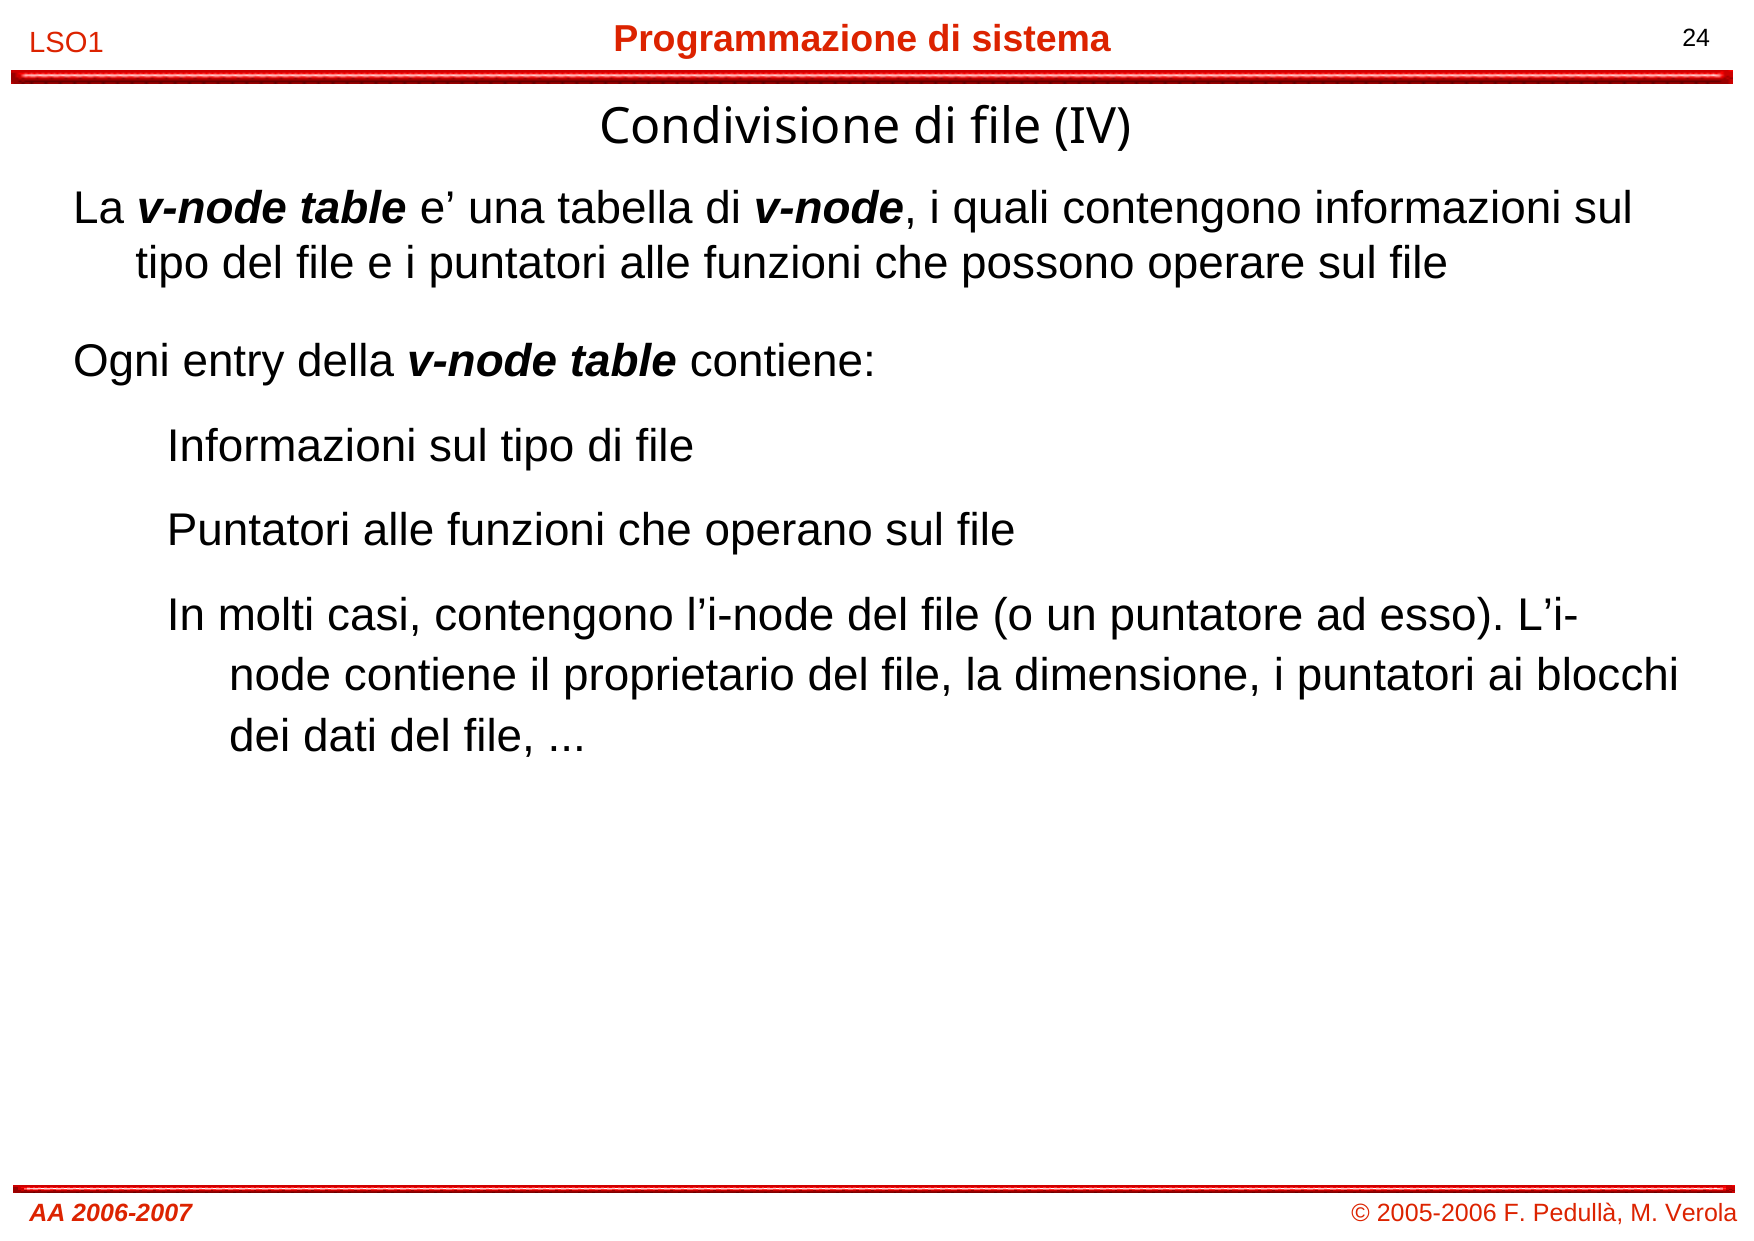

Condivisione di file (IV)
# La v-node table e’ una tabella di v-node, i quali contengono informazioni sul tipo del file e i puntatori alle funzioni che possono operare sul file
Ogni entry della v-node table contiene:
Informazioni sul tipo di file
Puntatori alle funzioni che operano sul file
In molti casi, contengono l’i-node del file (o un puntatore ad esso). L’i-node contiene il proprietario del file, la dimensione, i puntatori ai blocchi dei dati del file, ...